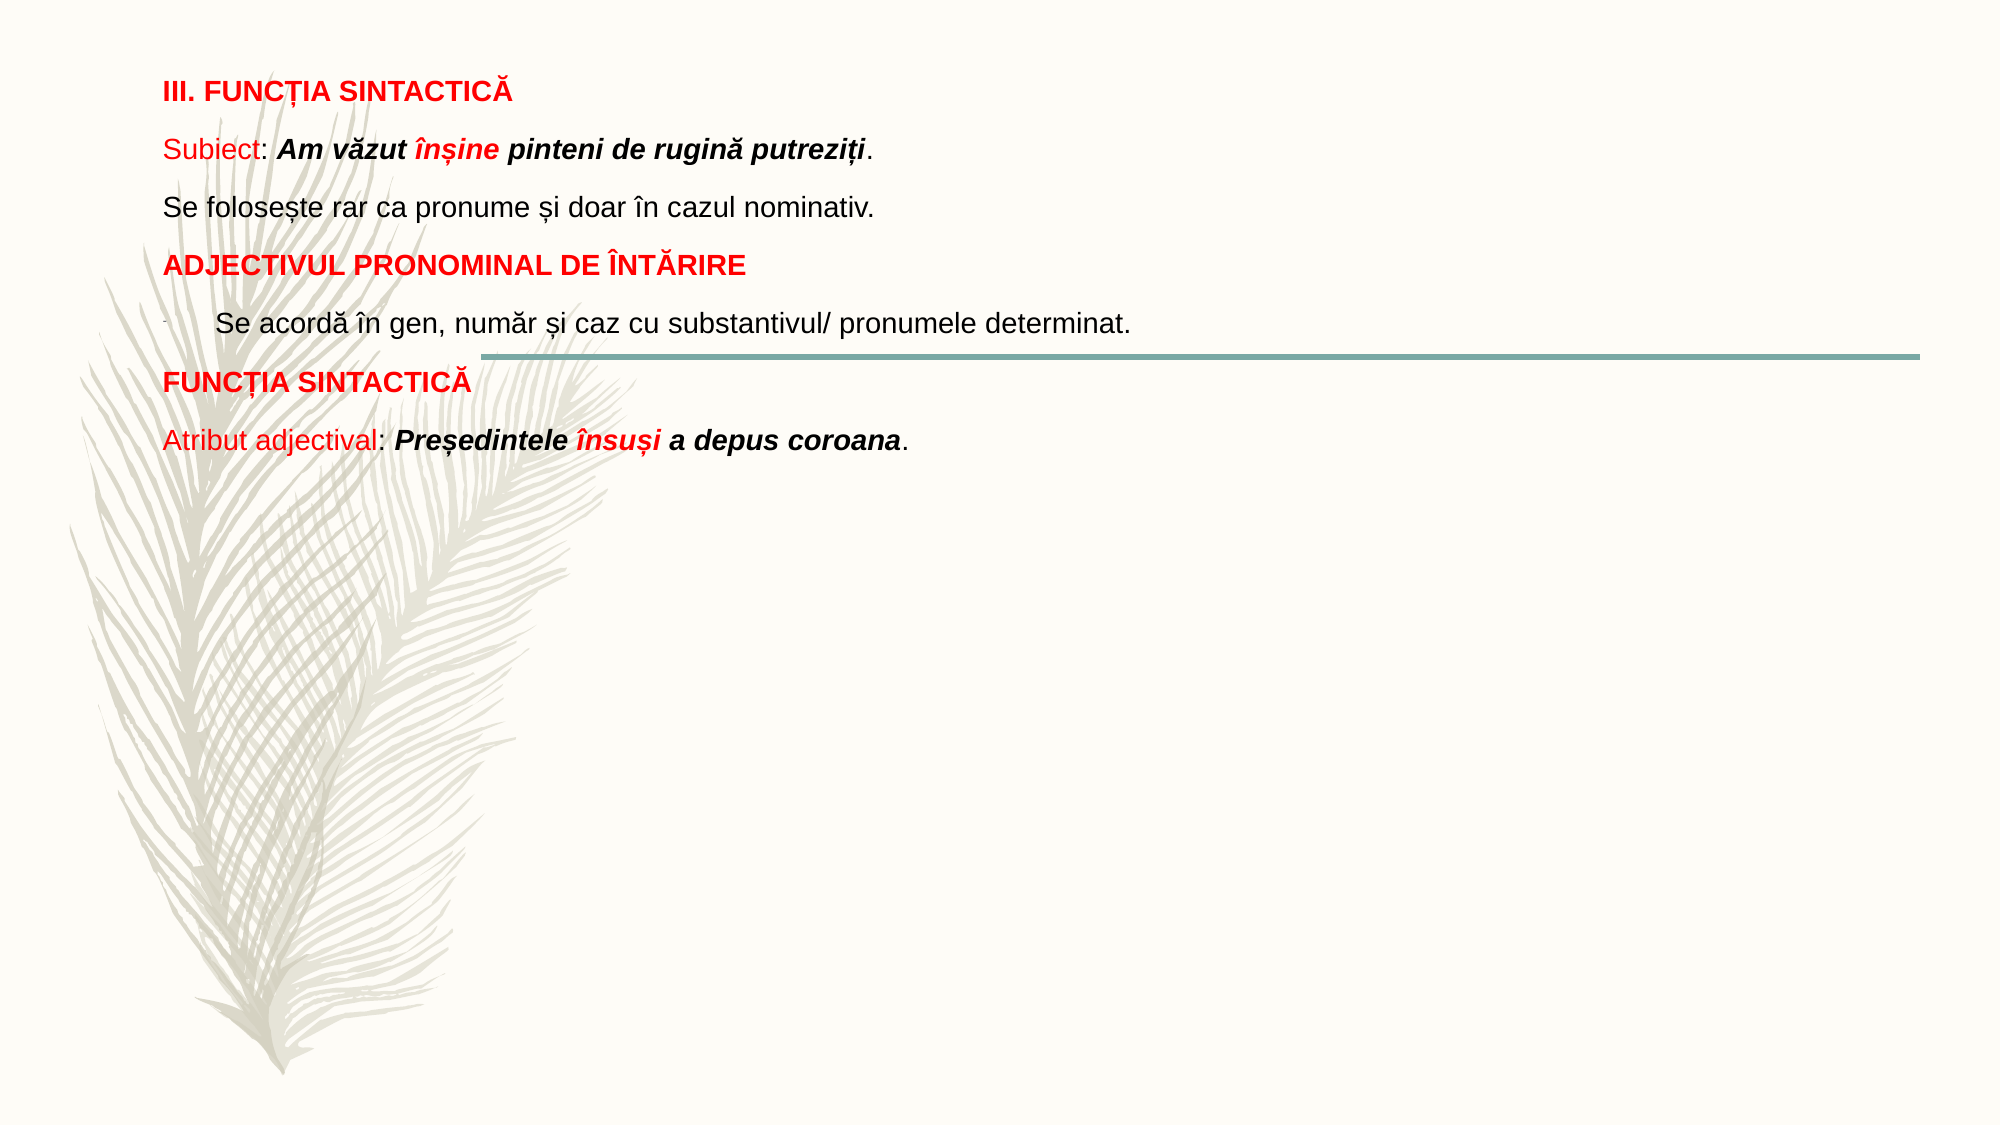

# III. FUNCȚIA SINTACTICĂ
Subiect: Am văzut înșine pinteni de rugină putreziți.
Se folosește rar ca pronume și doar în cazul nominativ.
ADJECTIVUL PRONOMINAL DE ÎNTĂRIRE
Se acordă în gen, număr și caz cu substantivul/ pronumele determinat.
FUNCȚIA SINTACTICĂ
Atribut adjectival: Președintele însuși a depus coroana.